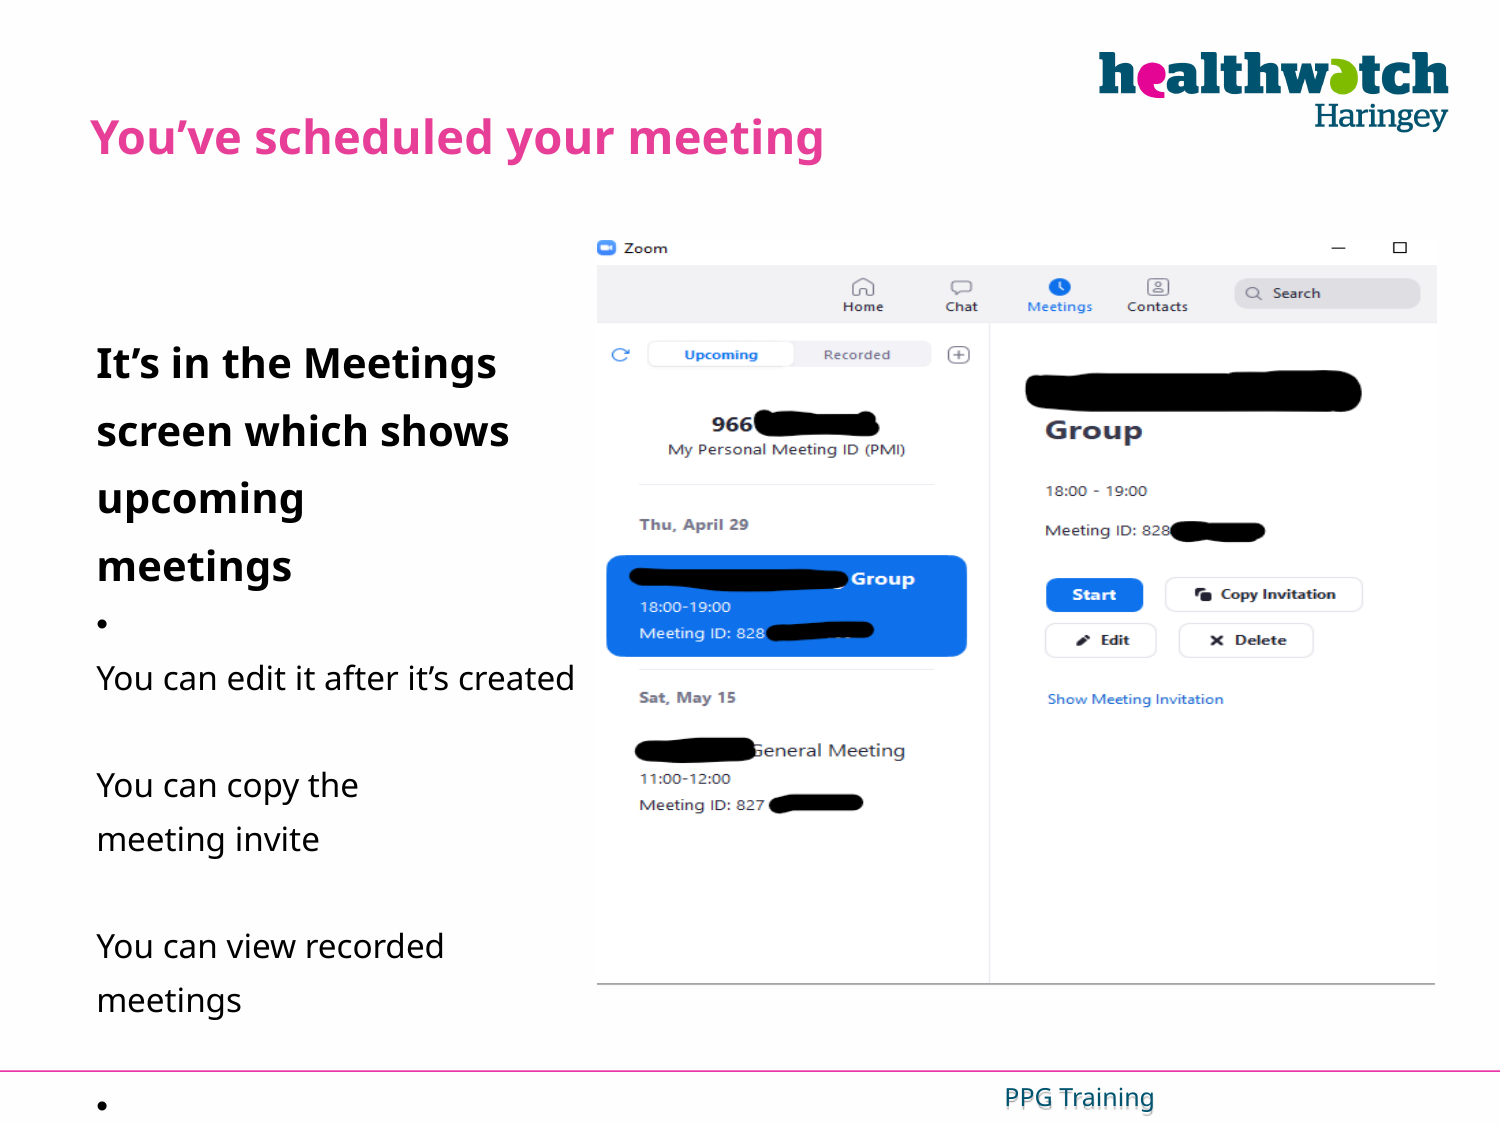

# You’ve scheduled your meeting
It’s in the Meetings
screen which shows
upcoming
meetings
You can edit it after it’s created
You can copy the
meeting invite
You can view recorded
meetings